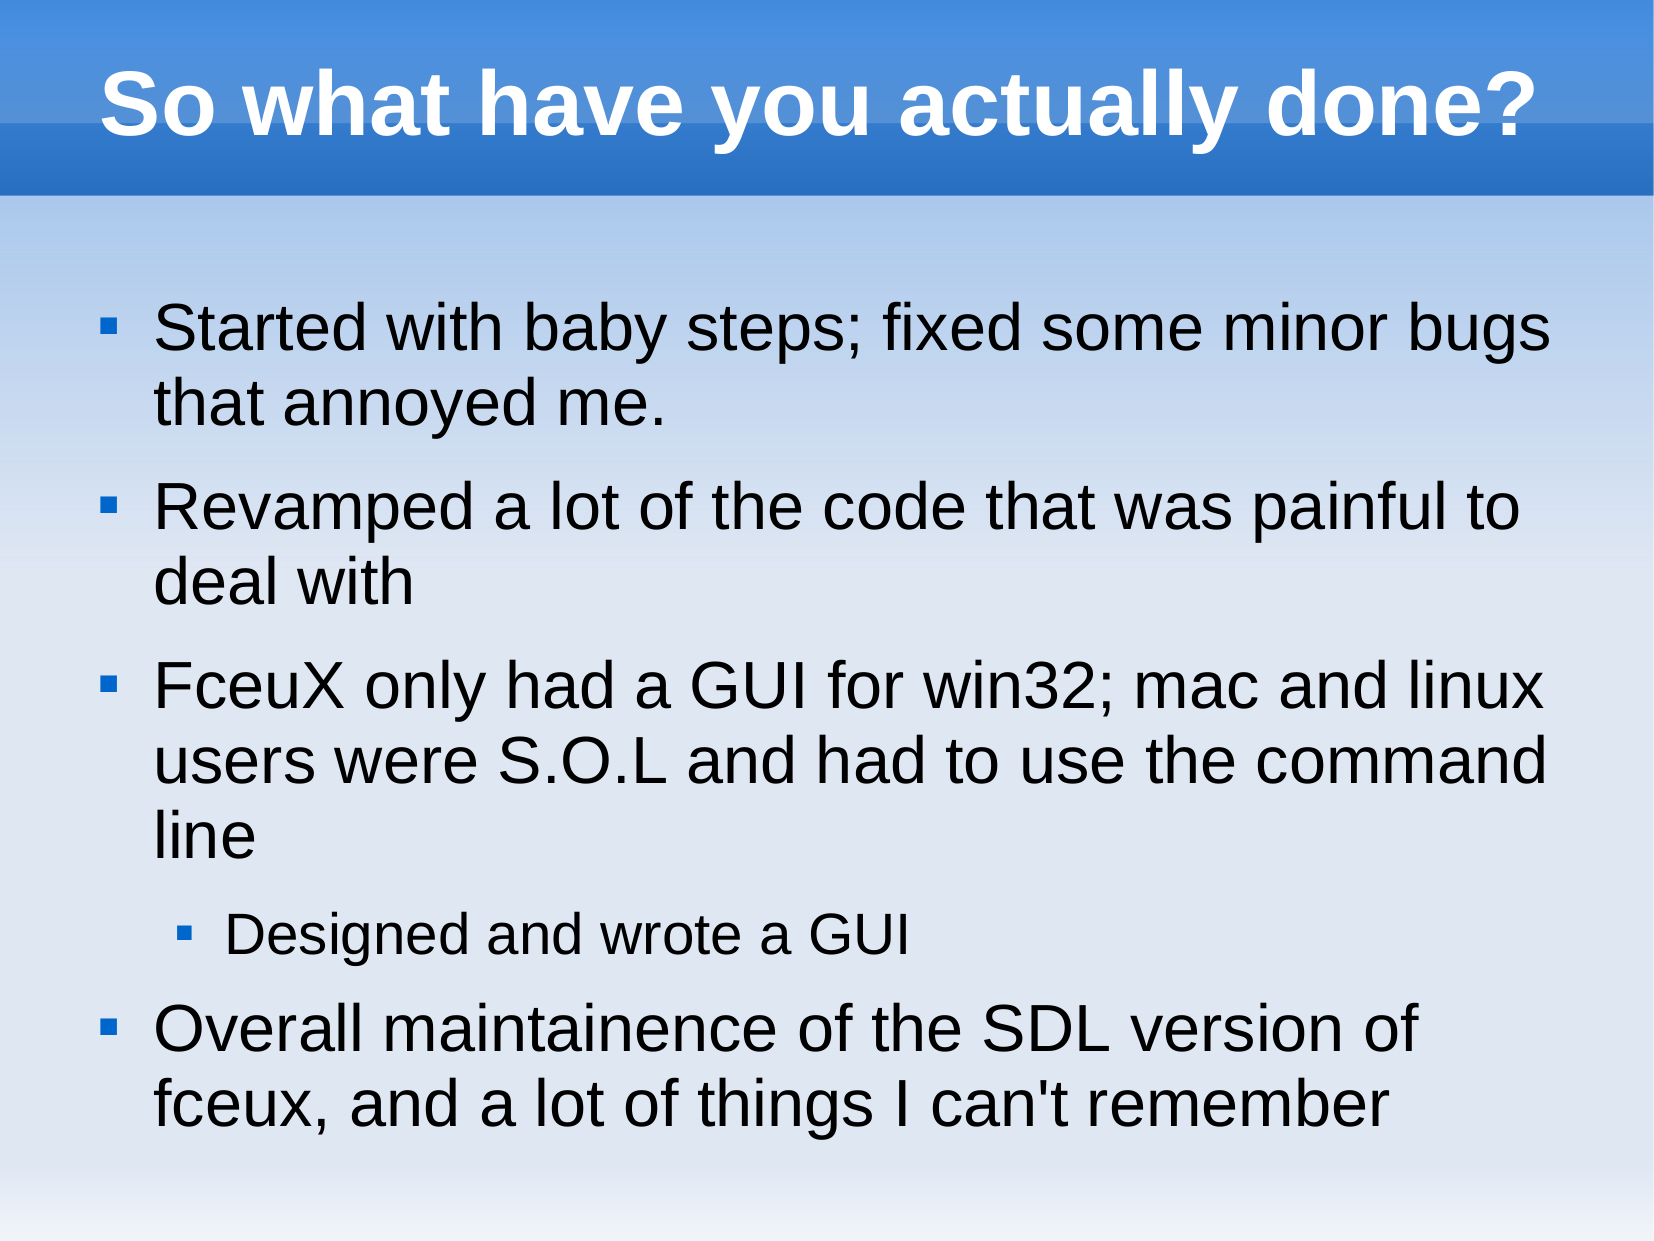

# So what have you actually done?
Started with baby steps; fixed some minor bugs that annoyed me.
Revamped a lot of the code that was painful to deal with
FceuX only had a GUI for win32; mac and linux users were S.O.L and had to use the command line
Designed and wrote a GUI
Overall maintainence of the SDL version of fceux, and a lot of things I can't remember